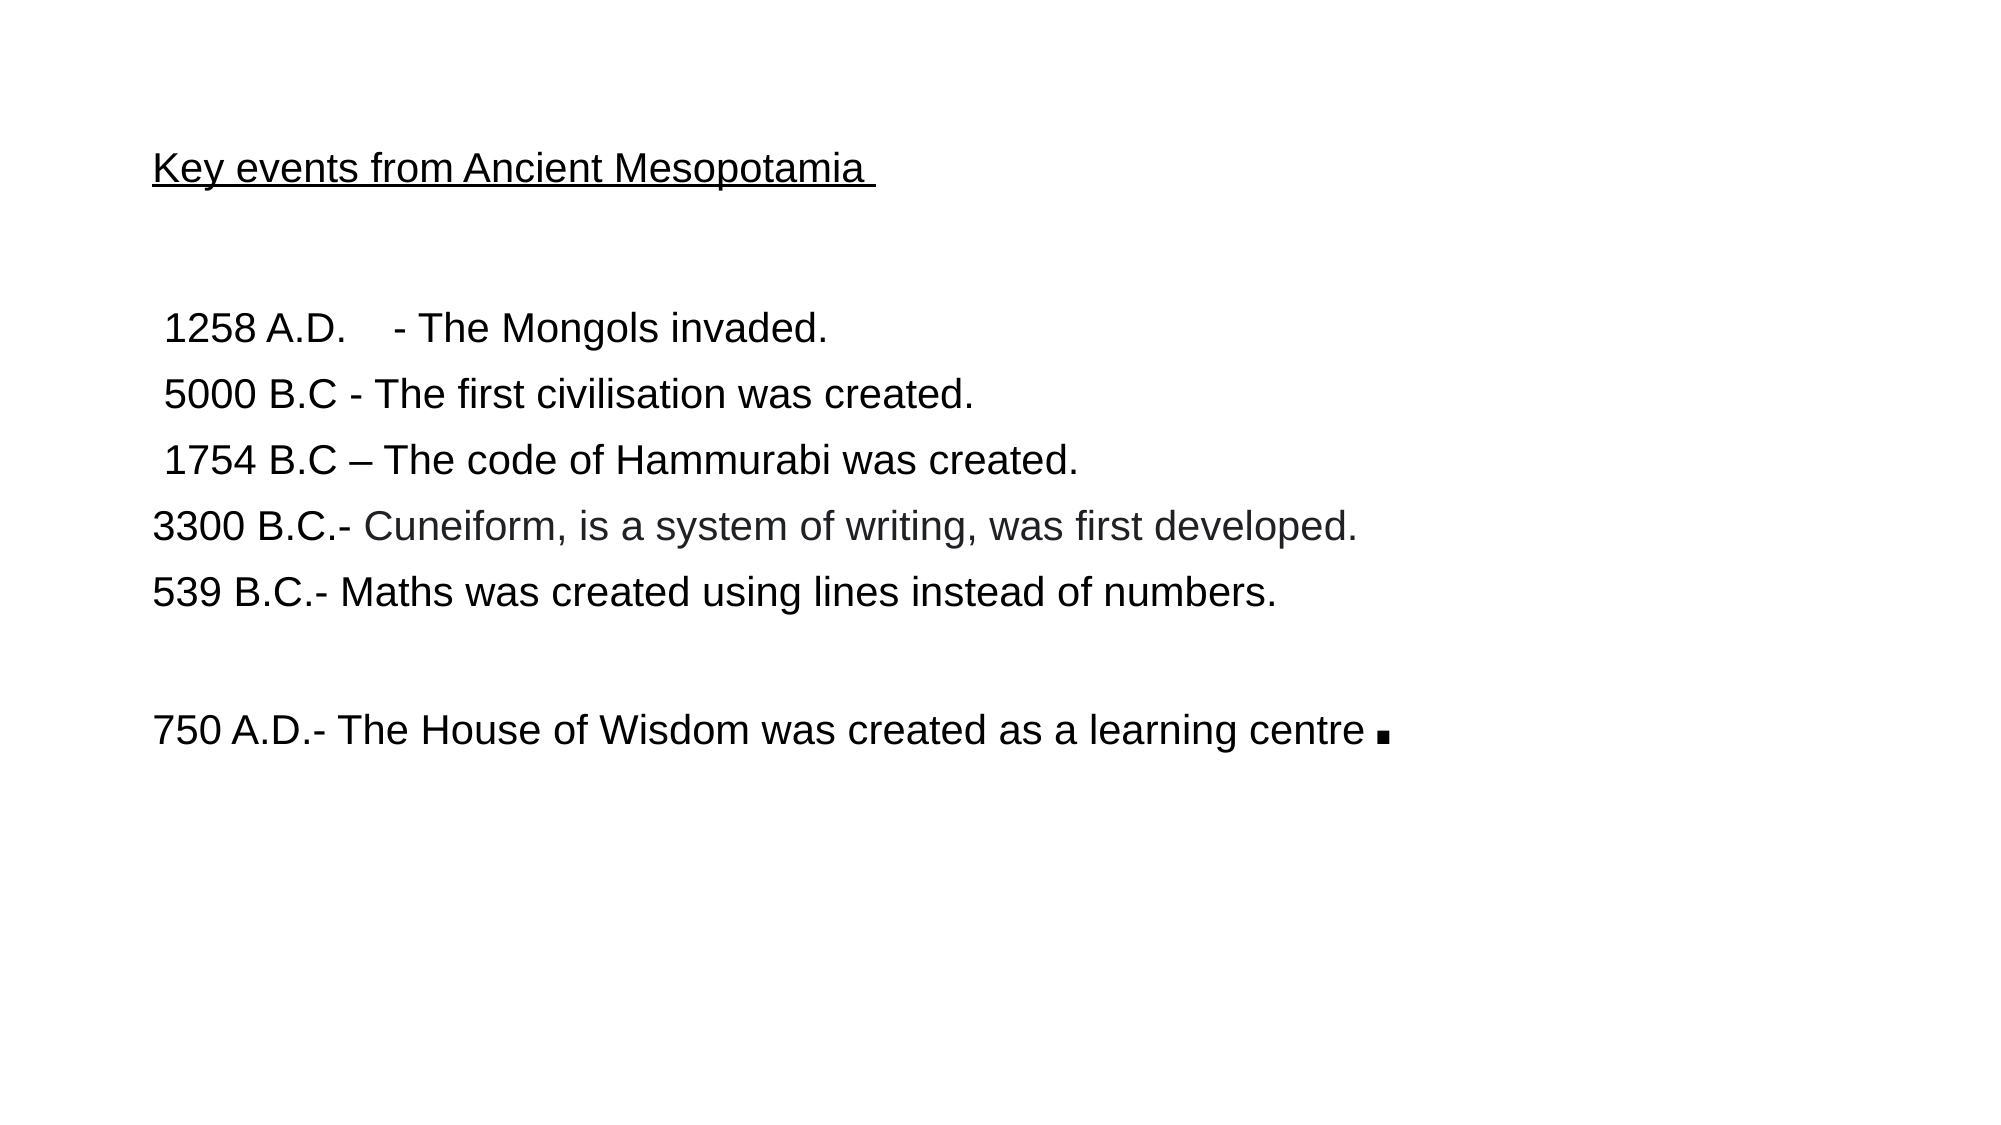

# Key events from Ancient Mesopotamia
 1258 A.D. - The Mongols invaded.
 5000 B.C - The first civilisation was created.
 1754 B.C – The code of Hammurabi was created.
3300 B.C.- Cuneiform, is a system of writing, was first developed.
539 B.C.- Maths was created using lines instead of numbers.
750 A.D.- The House of Wisdom was created as a learning centre.